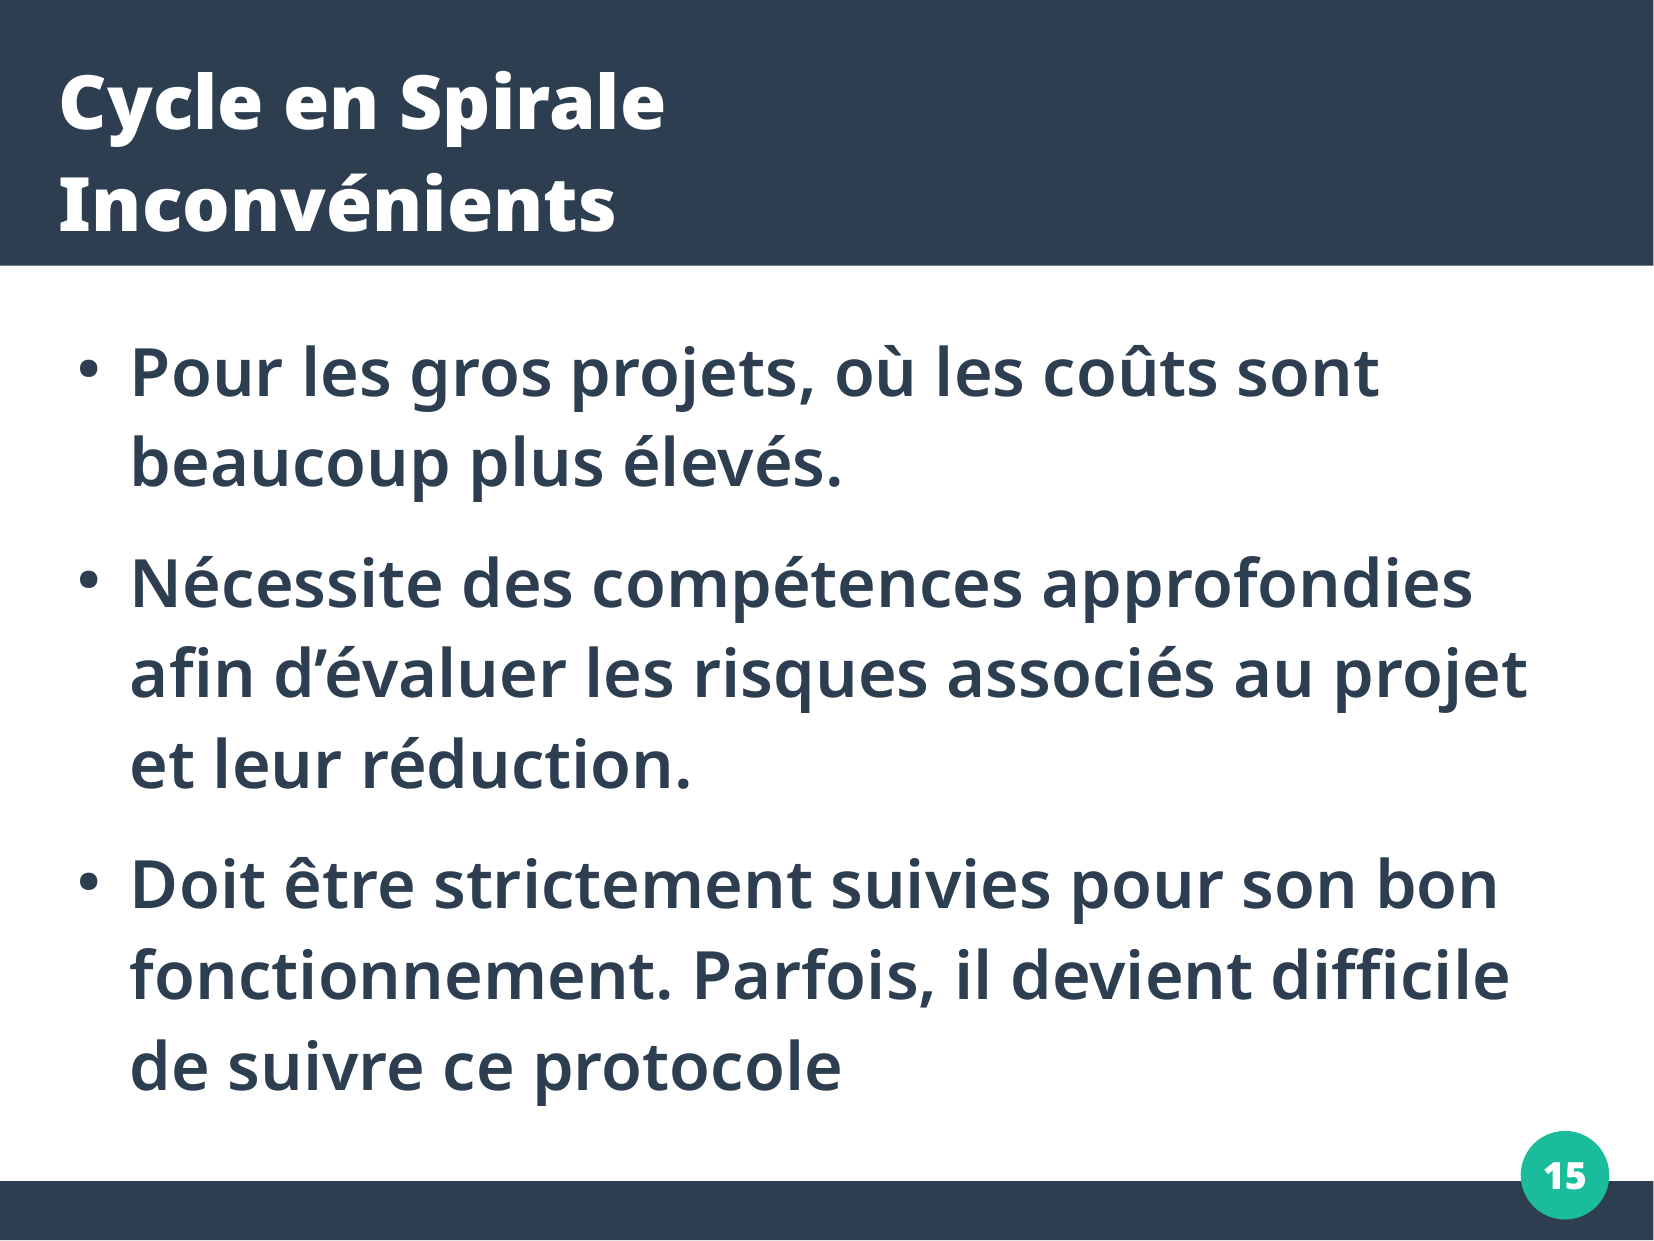

# Cycle en Spirale Inconvénients
Pour les gros projets, où les coûts sont beaucoup plus élevés.
Nécessite des compétences approfondies afin d’évaluer les risques associés au projet et leur réduction.
Doit être strictement suivies pour son bon fonctionnement. Parfois, il devient difficile de suivre ce protocole
15